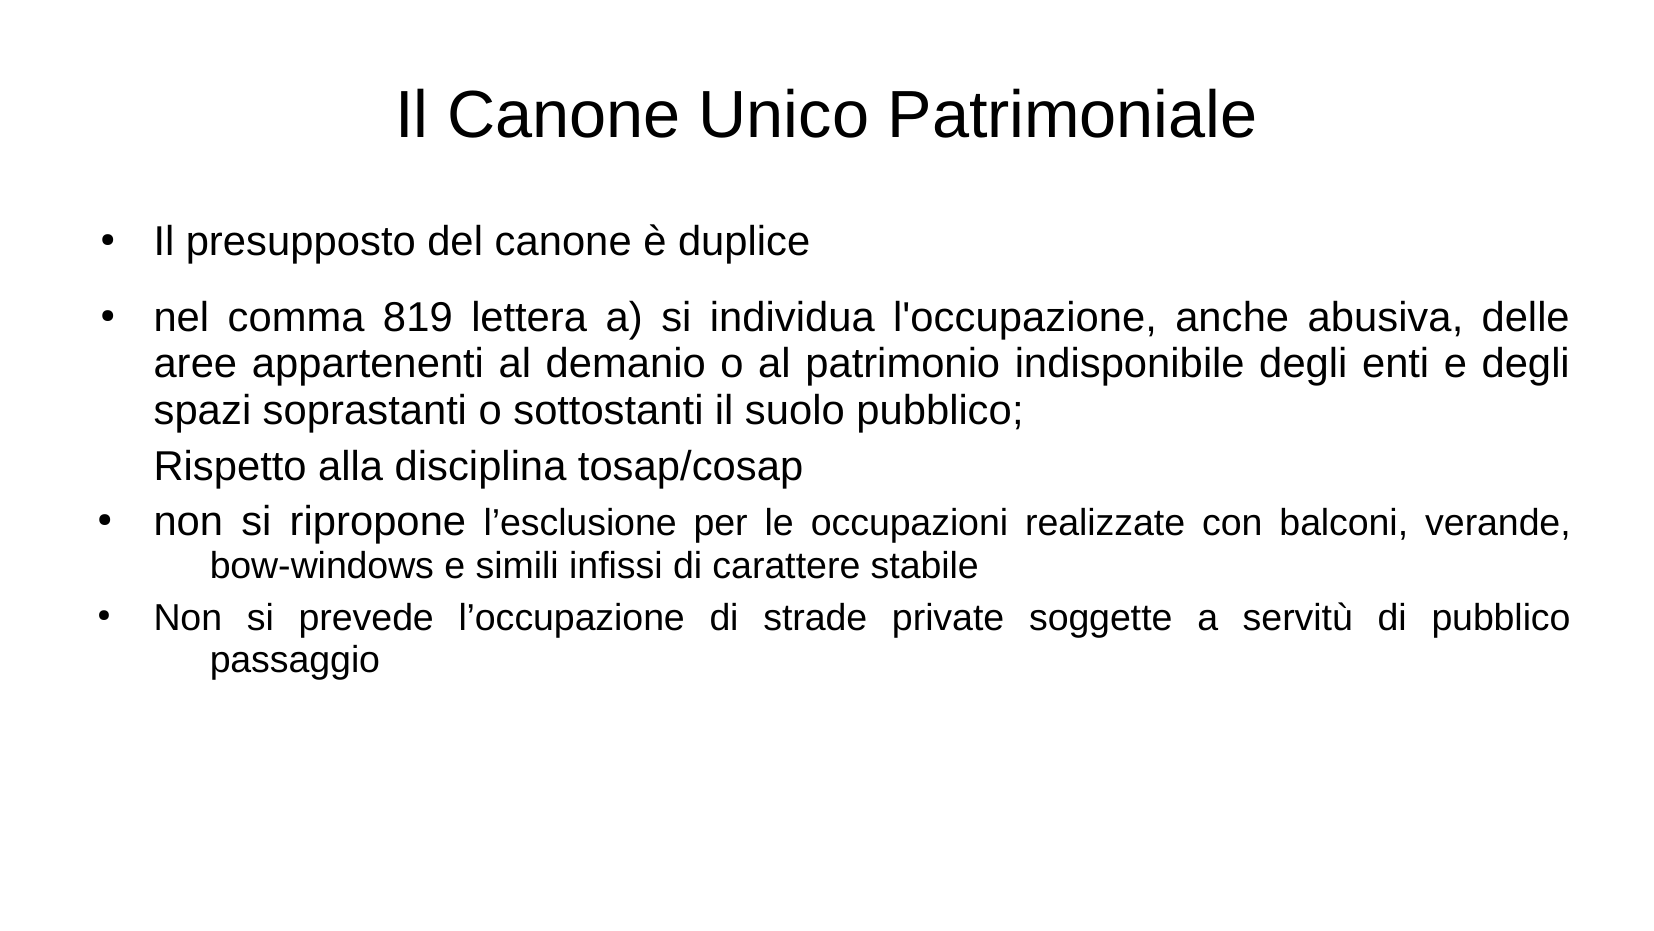

# Il Canone Unico Patrimoniale
Il presupposto del canone è duplice
nel comma 819 lettera a) si individua l'occupazione, anche abusiva, delle aree appartenenti al demanio o al patrimonio indisponibile degli enti e degli spazi soprastanti o sottostanti il suolo pubblico;
Rispetto alla disciplina tosap/cosap
non si ripropone l’esclusione per le occupazioni realizzate con balconi, verande, bow-windows e simili infissi di carattere stabile
Non si prevede l’occupazione di strade private soggette a servitù di pubblico passaggio